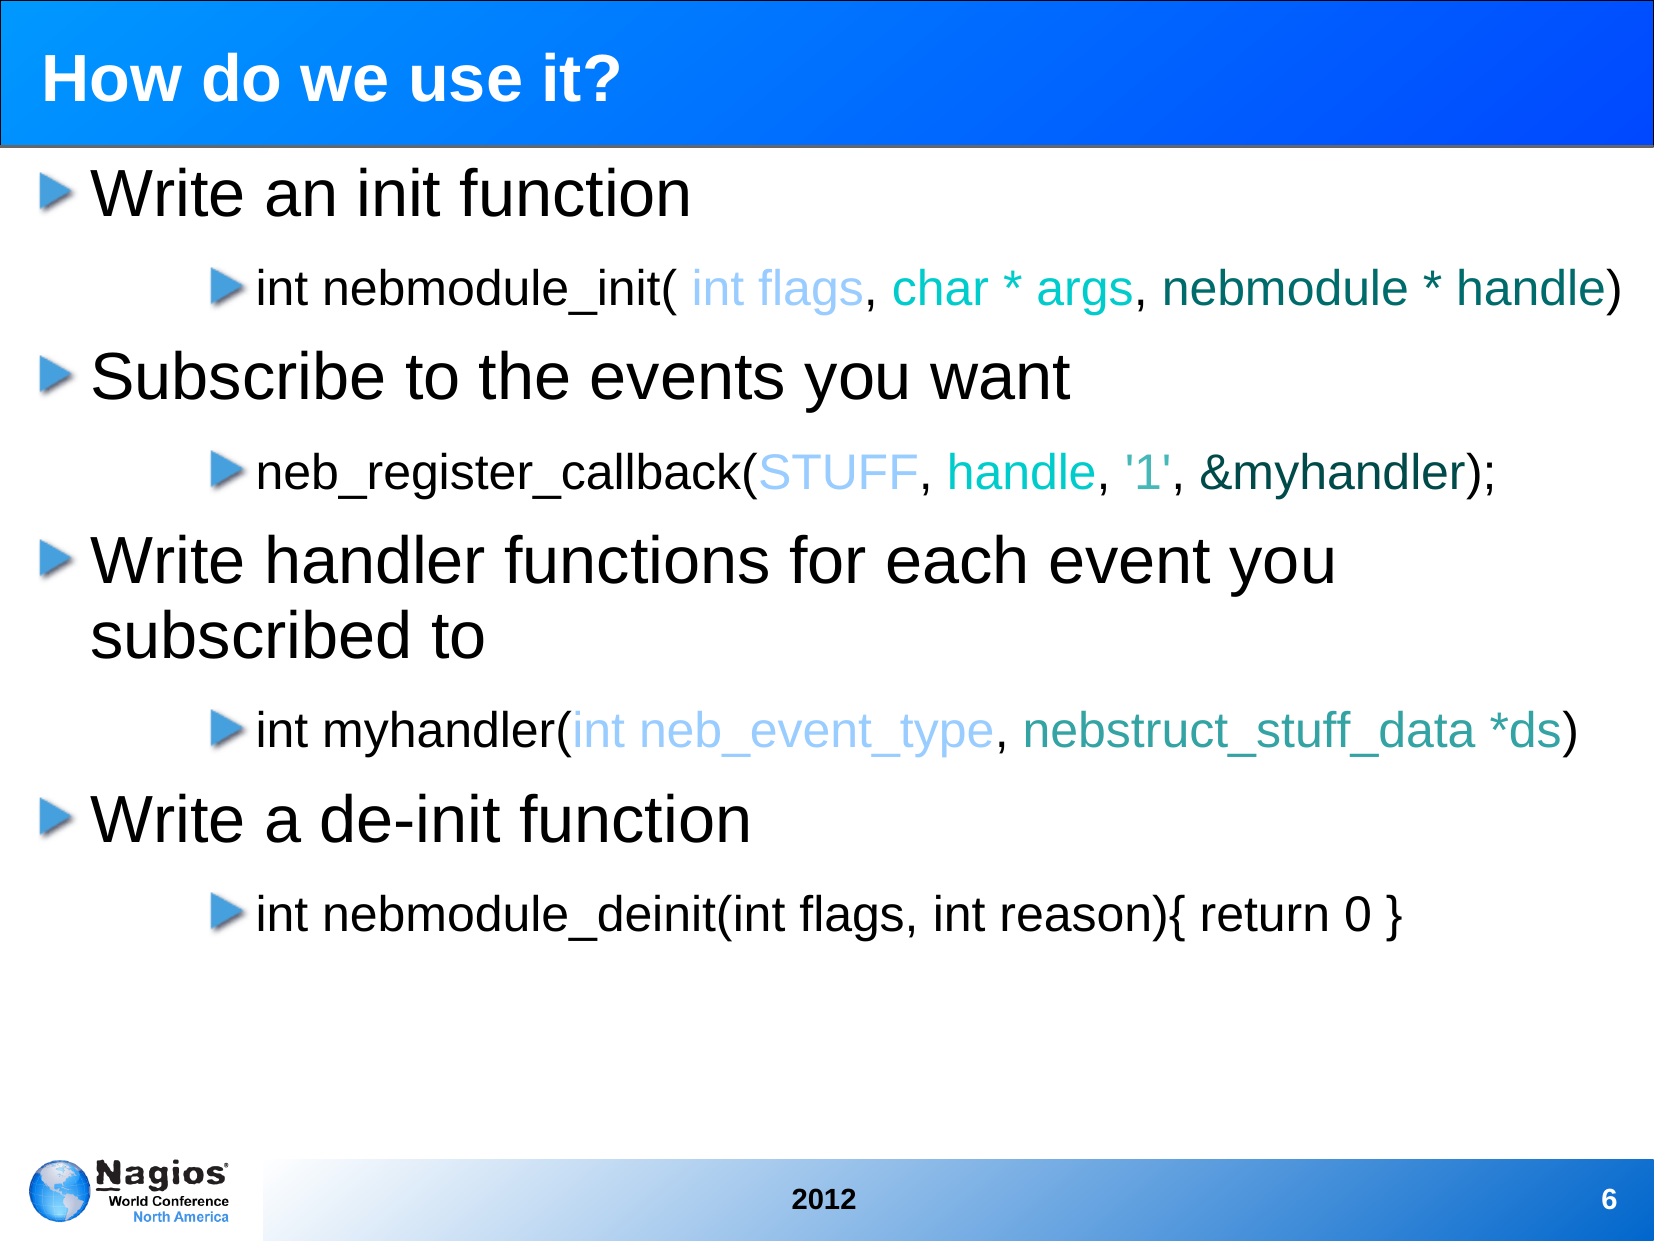

# How do we use it?
Write an init function
int nebmodule_init( int flags, char * args, nebmodule * handle)
Subscribe to the events you want
neb_register_callback(STUFF, handle, '1', &myhandler);
Write handler functions for each event you subscribed to
int myhandler(int neb_event_type, nebstruct_stuff_data *ds)
Write a de-init function
int nebmodule_deinit(int flags, int reason){ return 0 }
2011
6